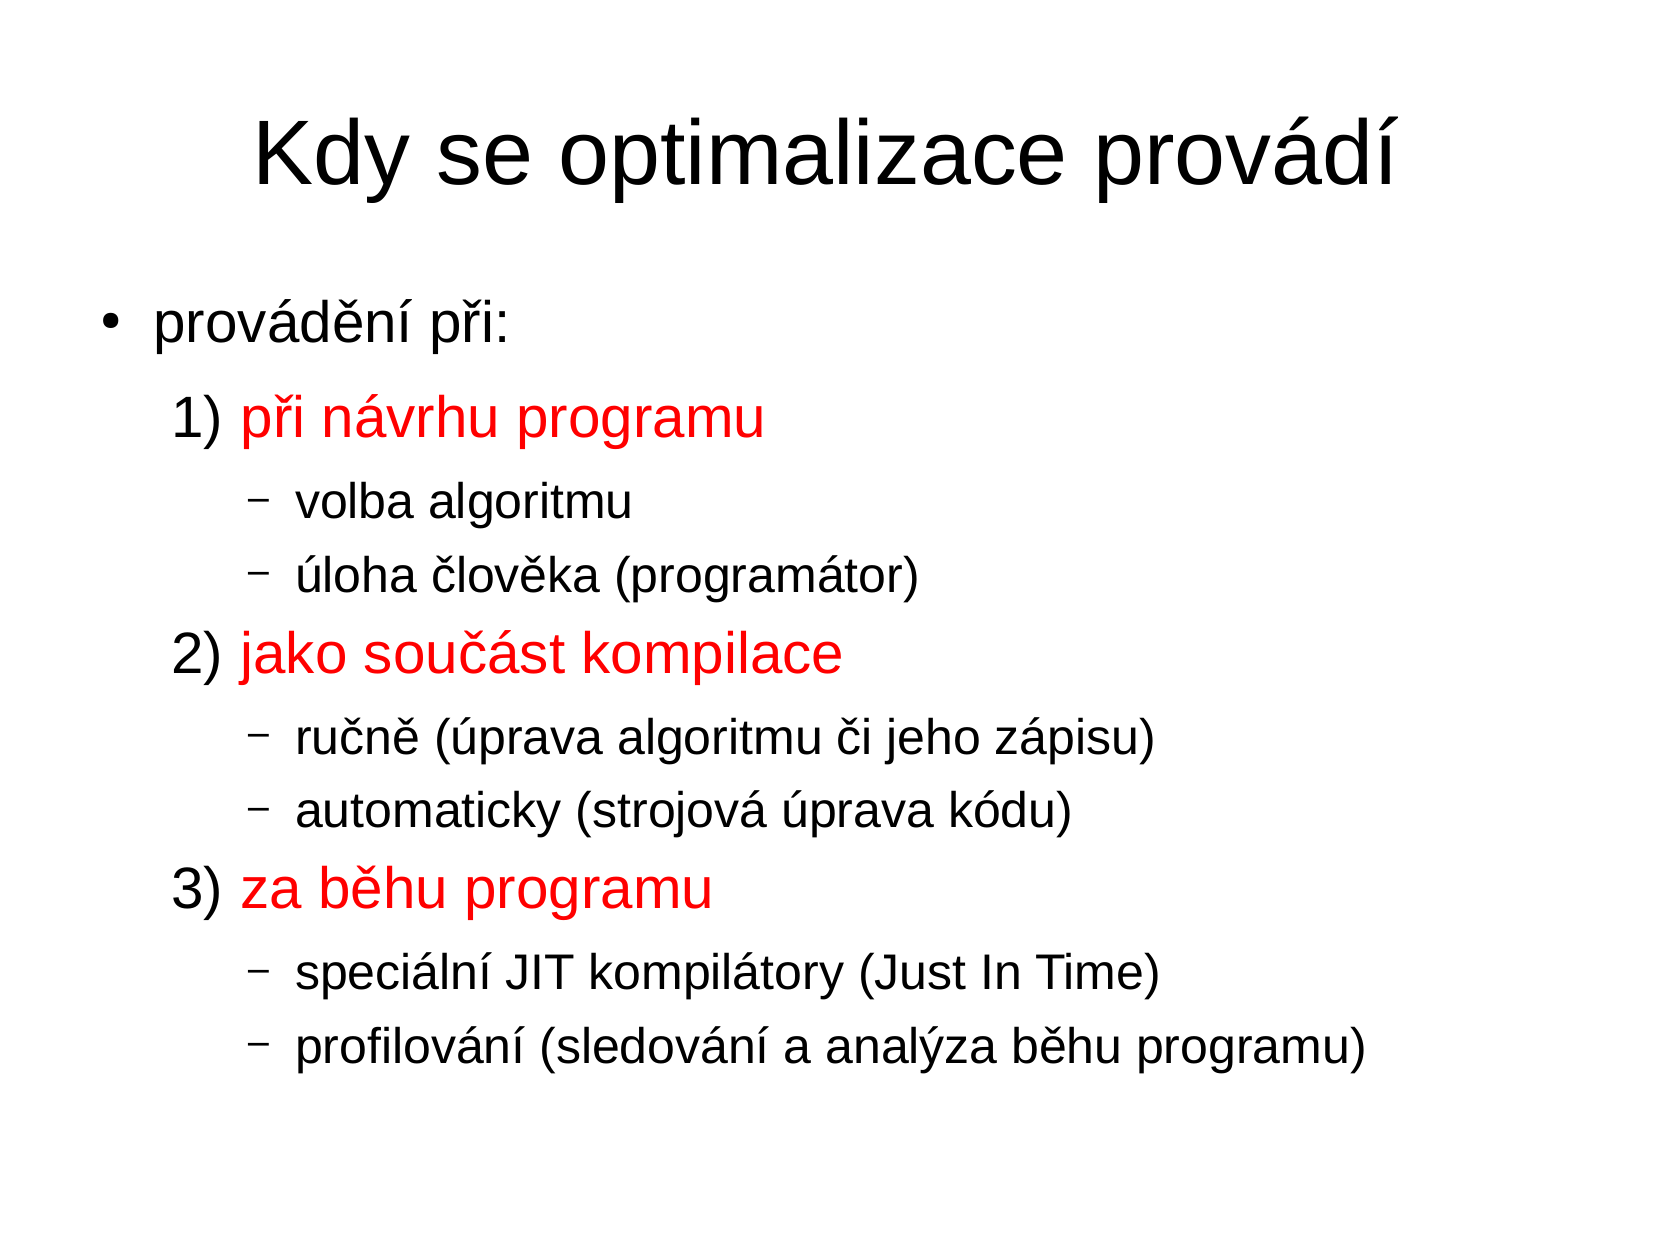

# Kdy se optimalizace provádí
provádění při:
 při návrhu programu
volba algoritmu
úloha člověka (programátor)
 jako součást kompilace
ručně (úprava algoritmu či jeho zápisu)
automaticky (strojová úprava kódu)
 za běhu programu
speciální JIT kompilátory (Just In Time)
profilování (sledování a analýza běhu programu)